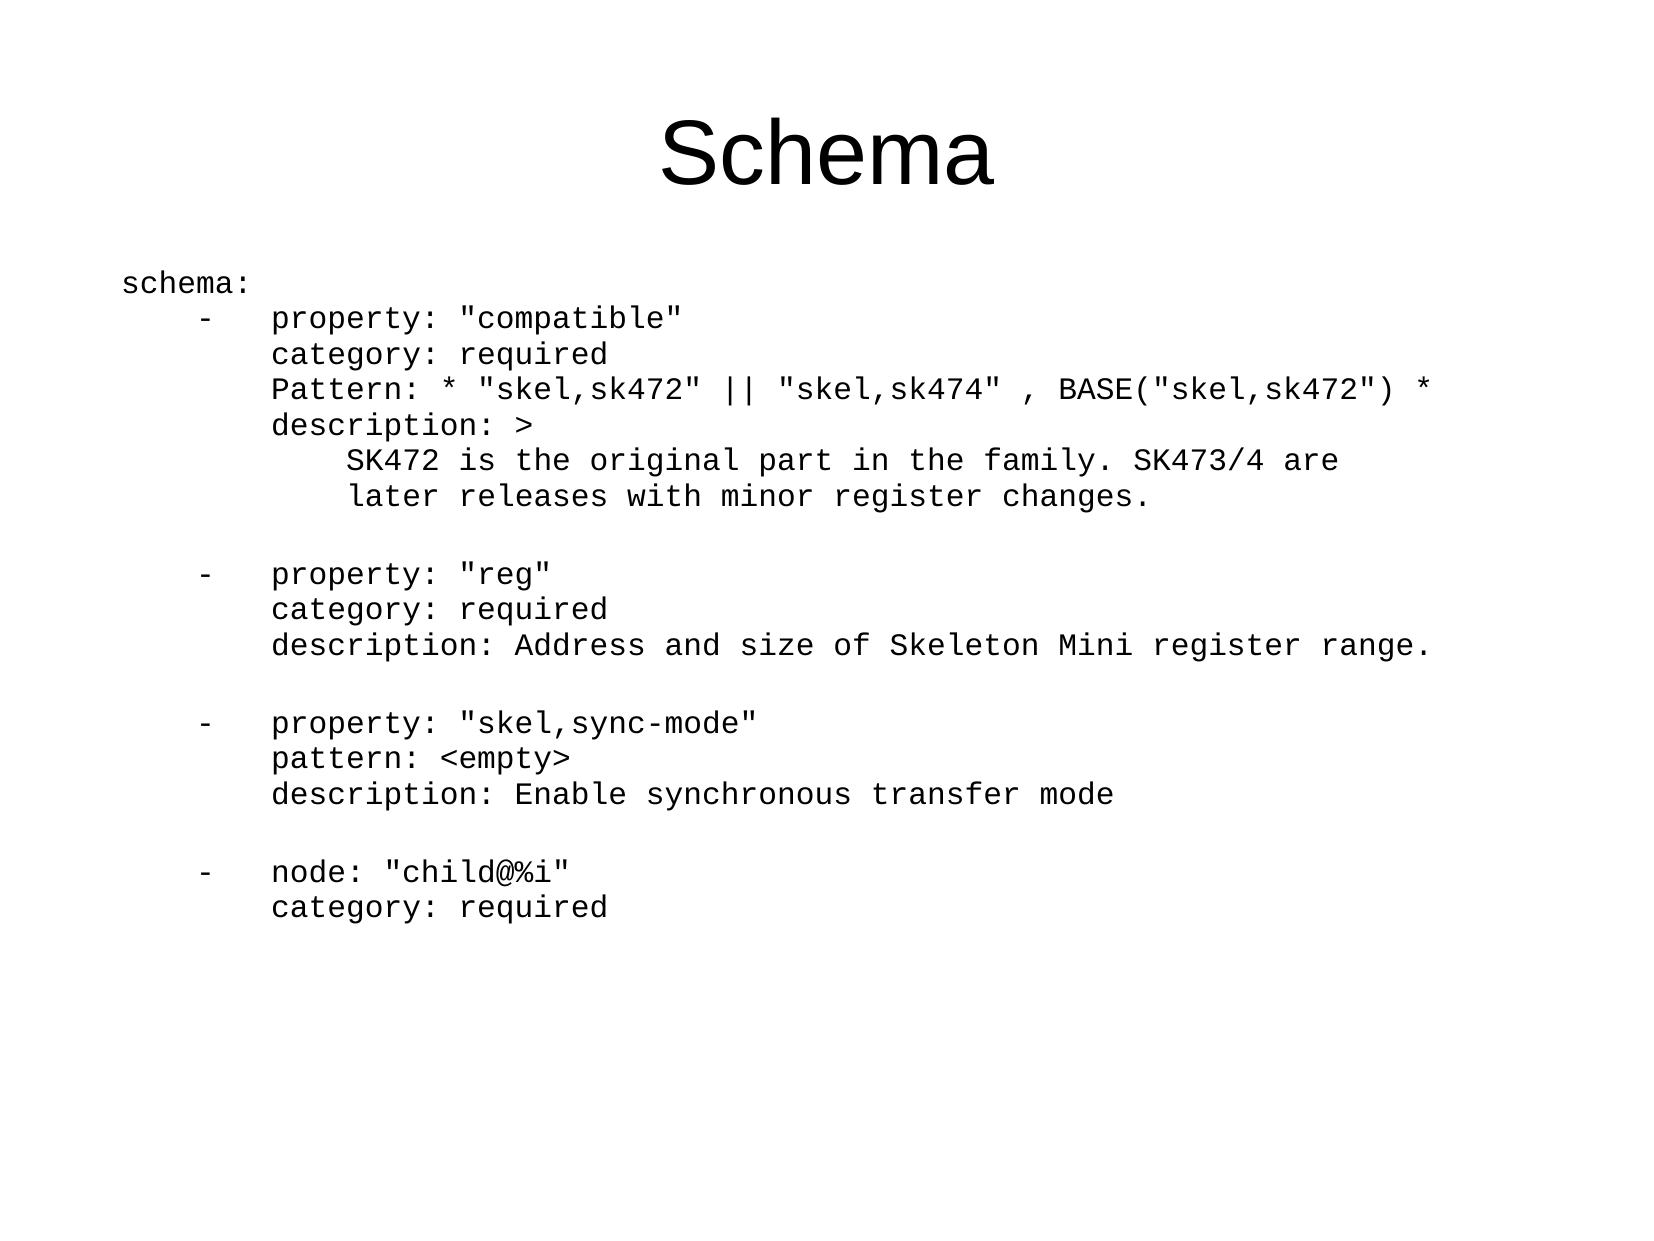

# Schema
schema:
 - property: "compatible"
 category: required
 Pattern: * "skel,sk472" || "skel,sk474" , BASE("skel,sk472") *
 description: >
 SK472 is the original part in the family. SK473/4 are
 later releases with minor register changes.
 - property: "reg"
 category: required
 description: Address and size of Skeleton Mini register range.
 - property: "skel,sync-mode"
 pattern: <empty>
 description: Enable synchronous transfer mode
 - node: "child@%i"
 category: required